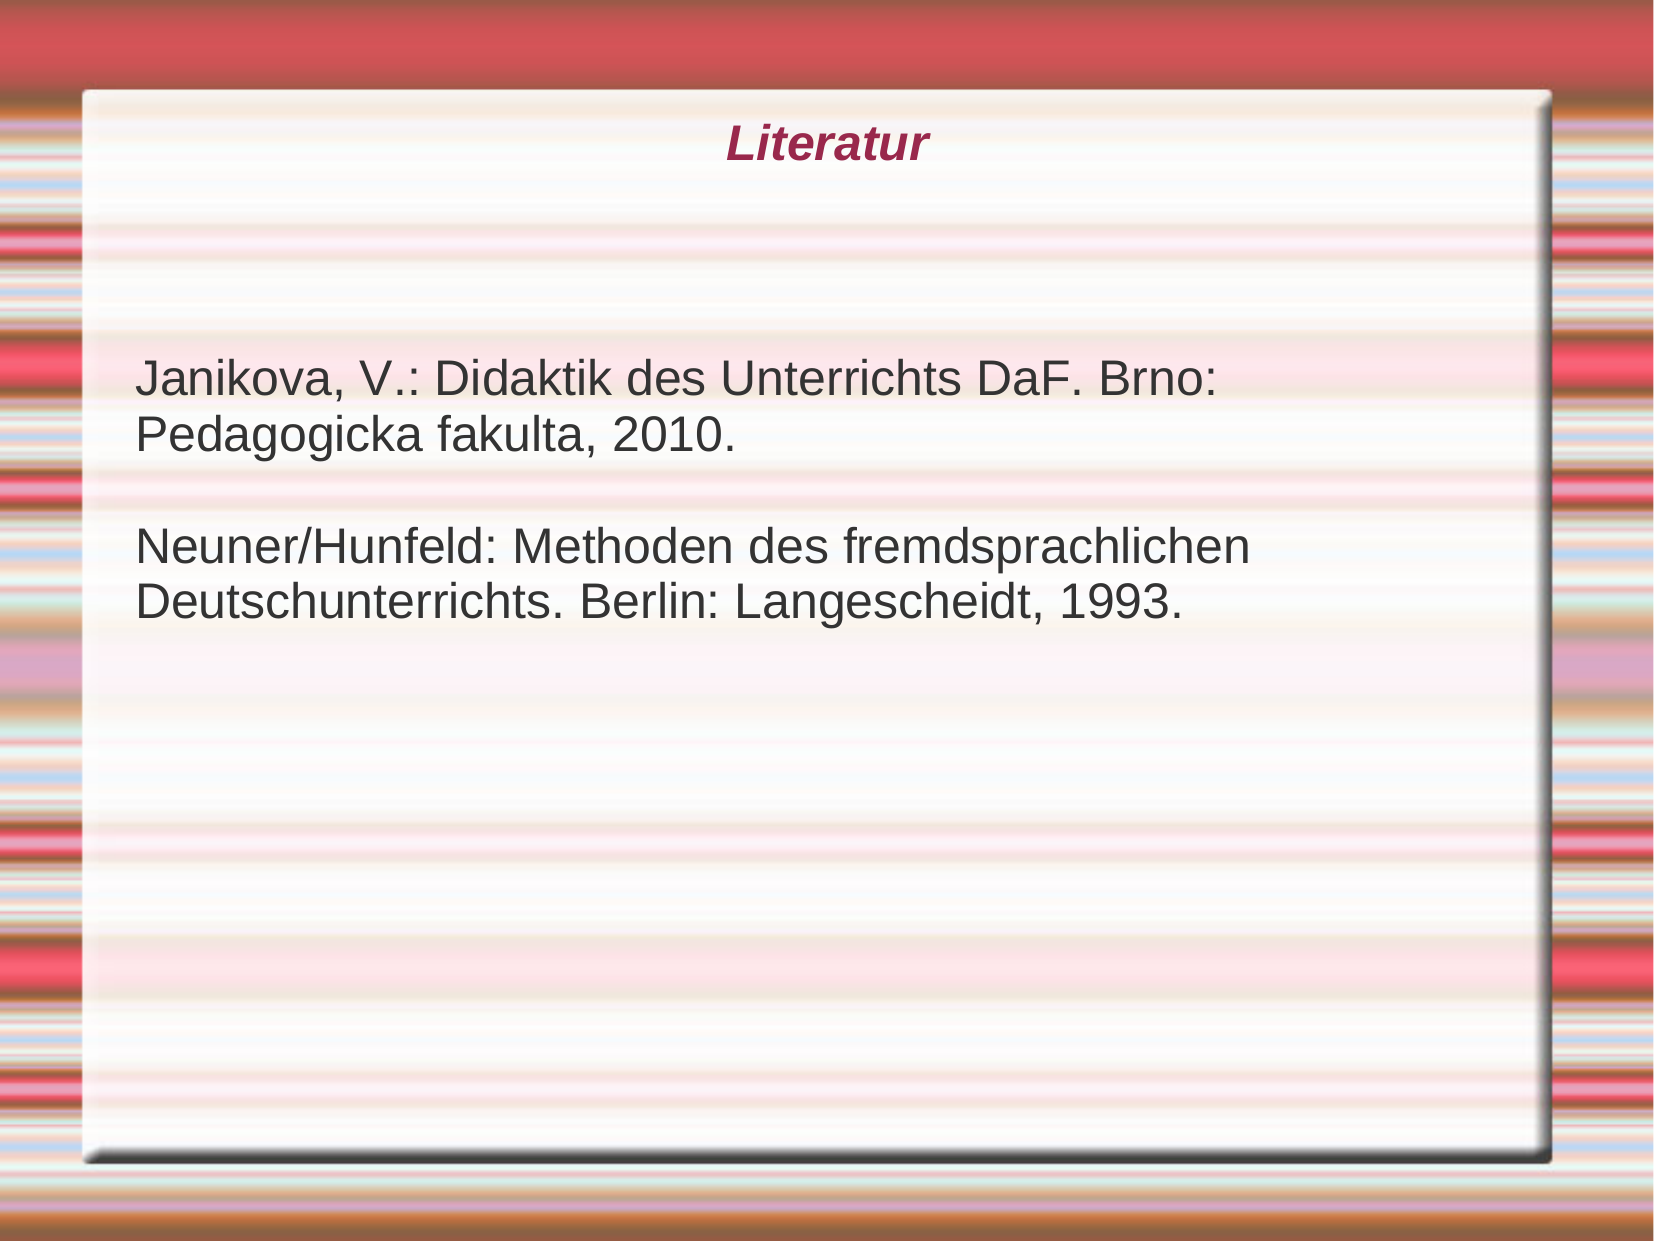

# Literatur
Janikova, V.: Didaktik des Unterrichts DaF. Brno: Pedagogicka fakulta, 2010.
Neuner/Hunfeld: Methoden des fremdsprachlichen Deutschunterrichts. Berlin: Langescheidt, 1993.